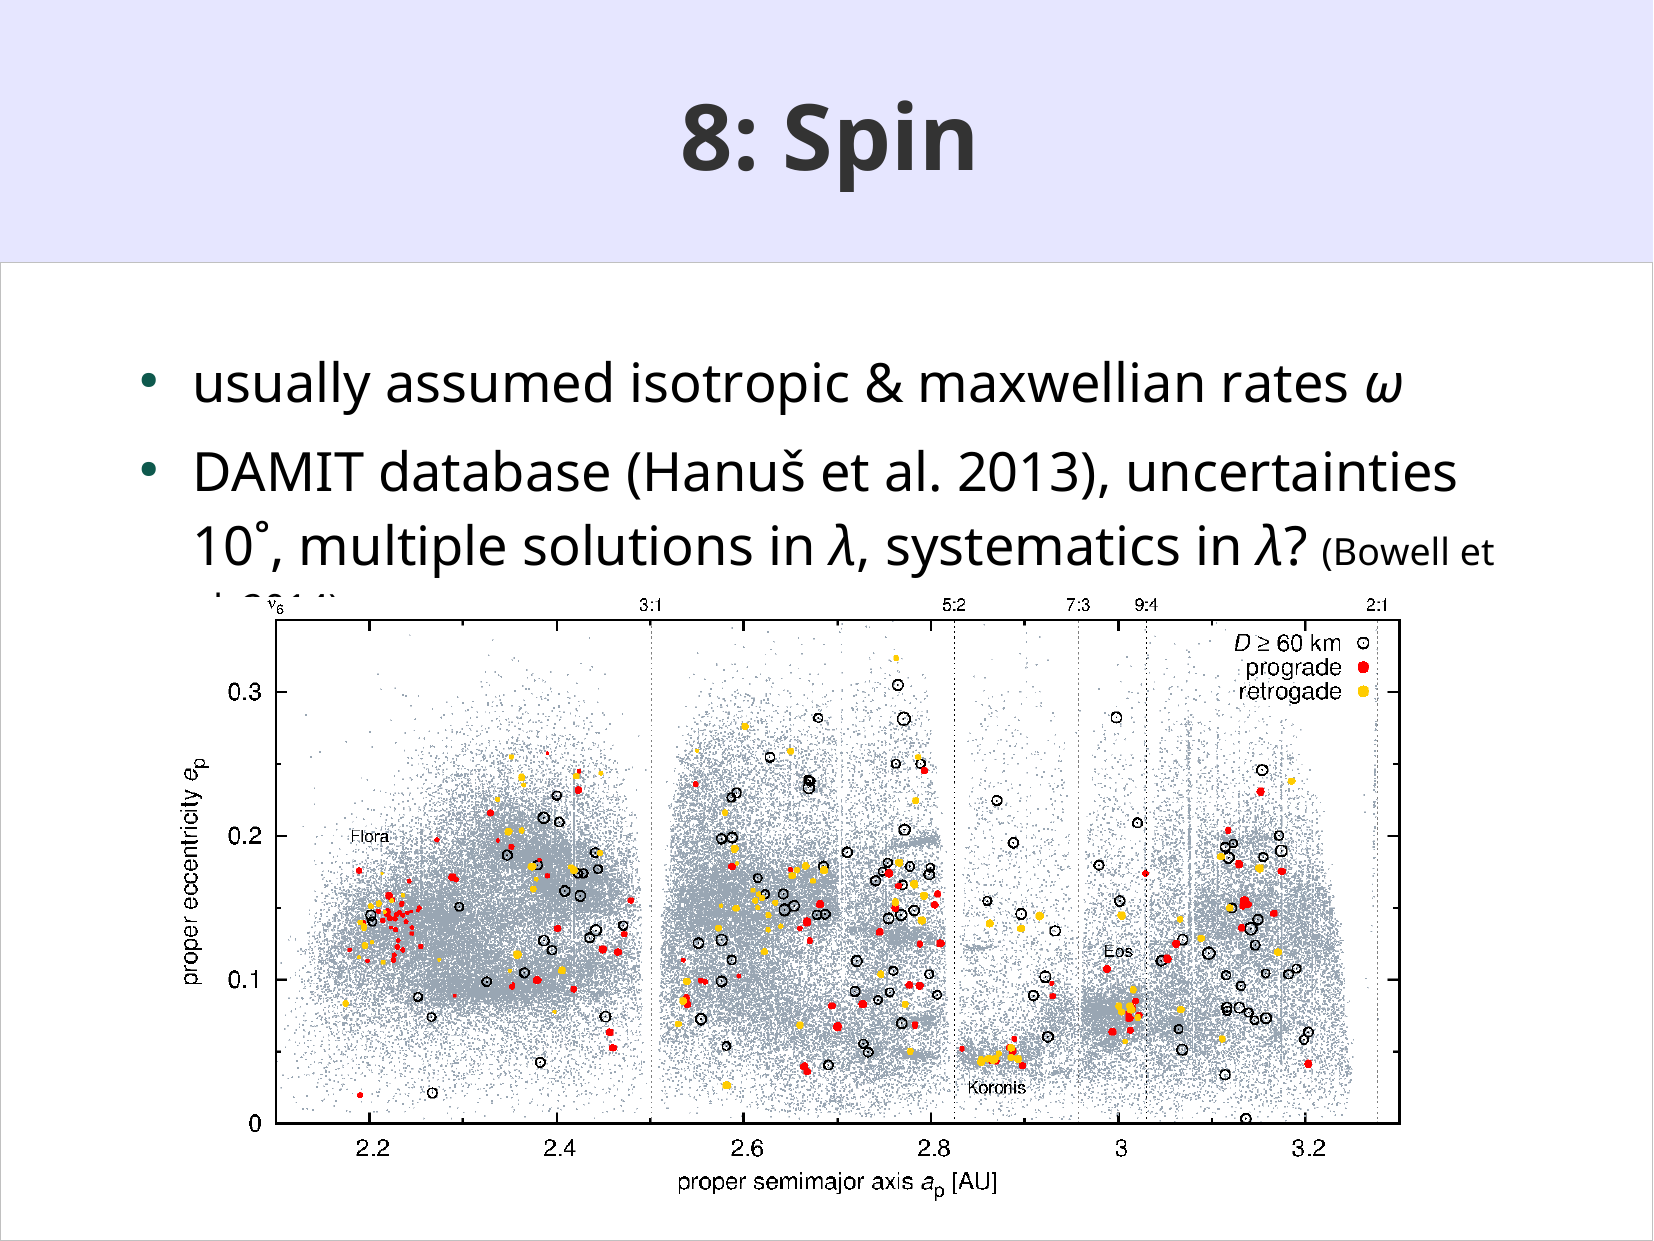

# 8: Spin
usually assumed isotropic & maxwellian rates ω
DAMIT database (Hanuš et al. 2013), uncertainties 10˚, multiple solutions in λ, systematics in λ? (Bowell et al. 2014)